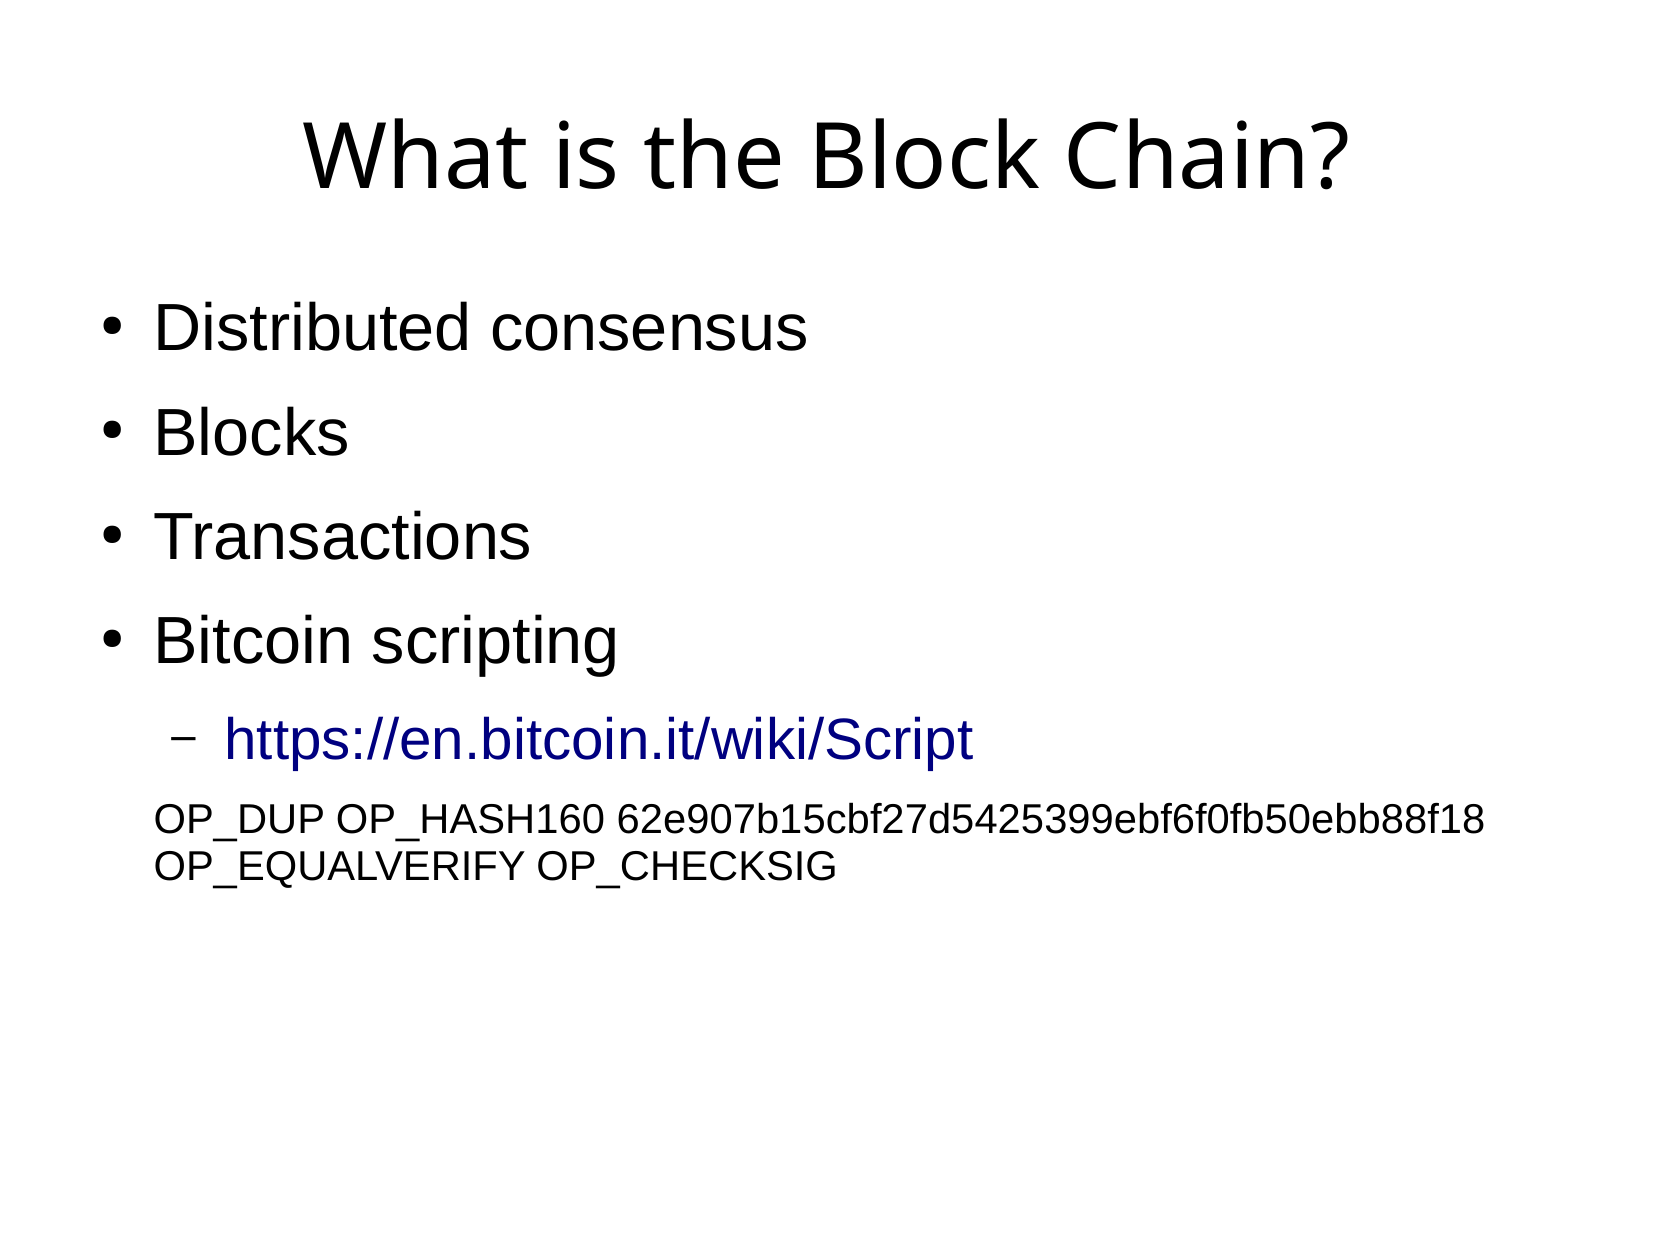

# What is the Block Chain?
Distributed consensus
Blocks
Transactions
Bitcoin scripting
https://en.bitcoin.it/wiki/Script
OP_DUP OP_HASH160 62e907b15cbf27d5425399ebf6f0fb50ebb88f18 OP_EQUALVERIFY OP_CHECKSIG